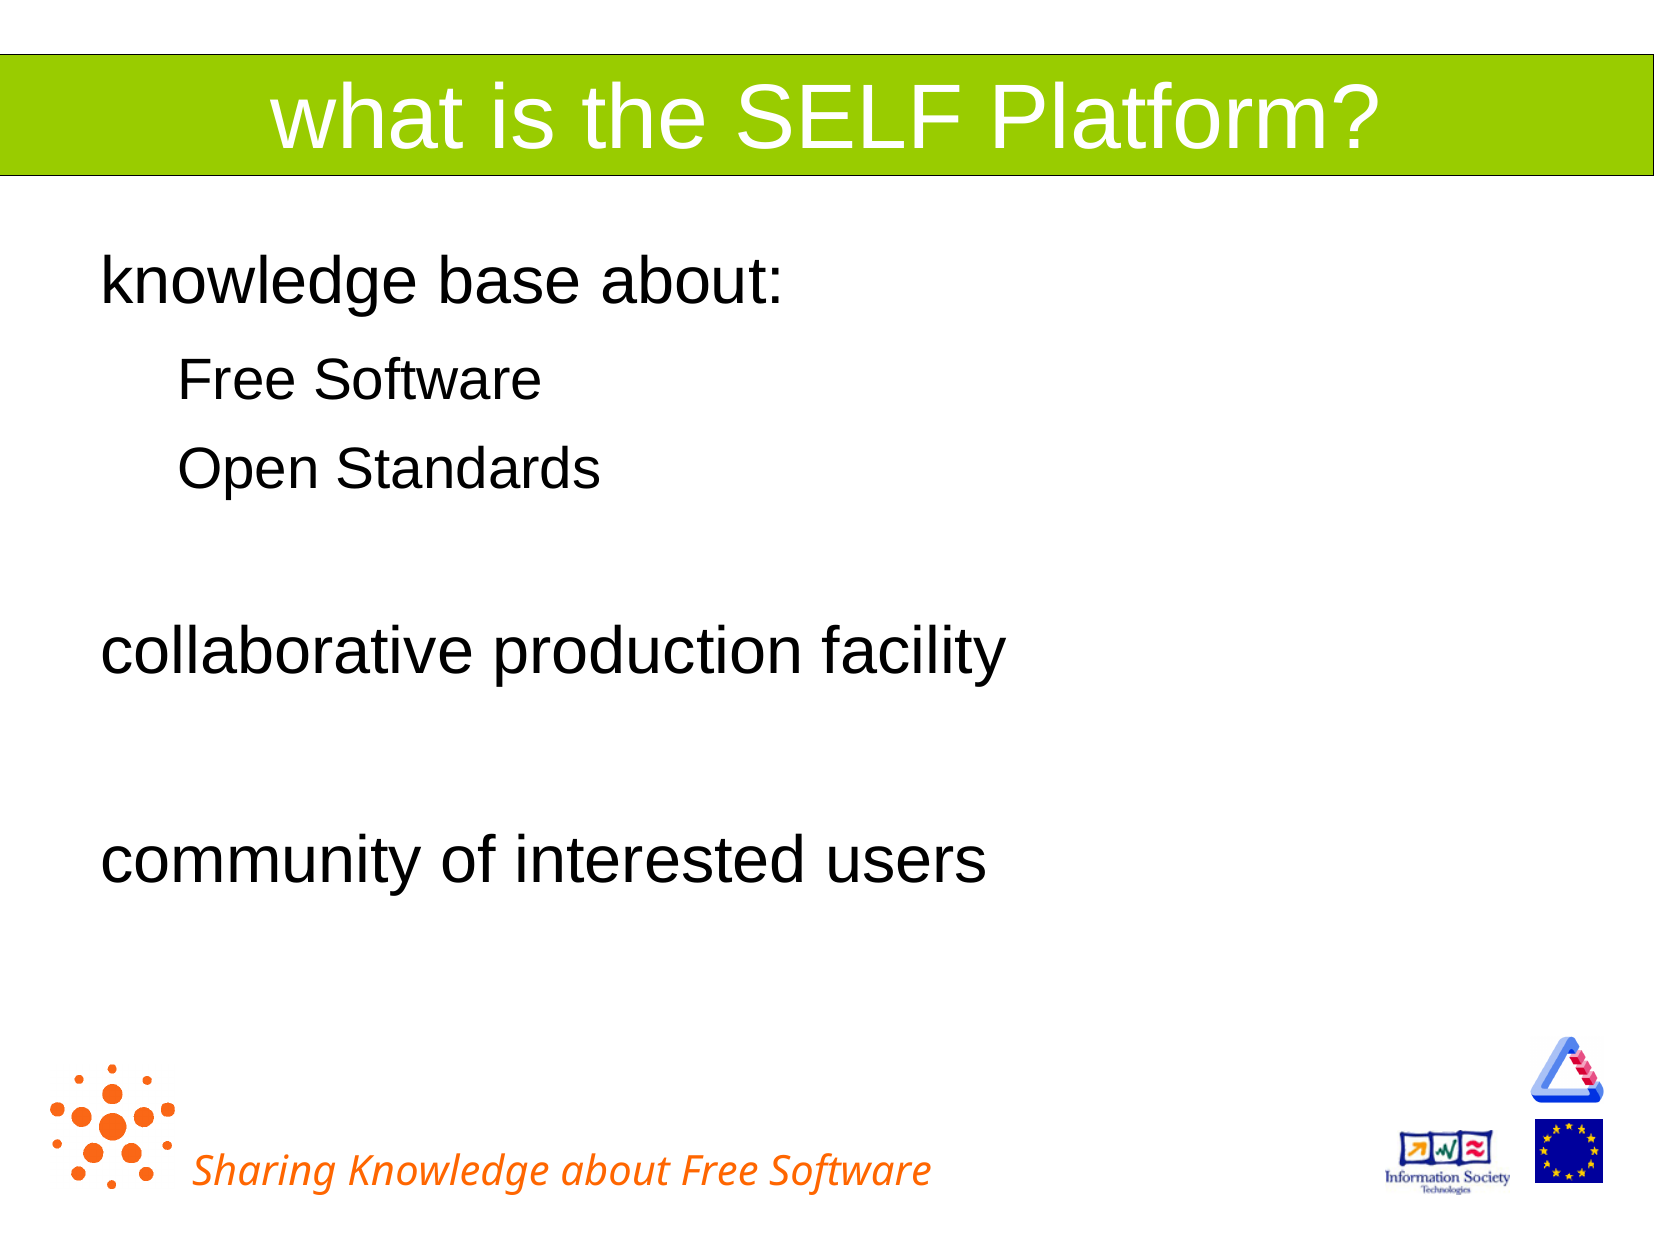

# what is the SELF Platform?
knowledge base about:
Free Software
Open Standards
collaborative production facility
community of interested users